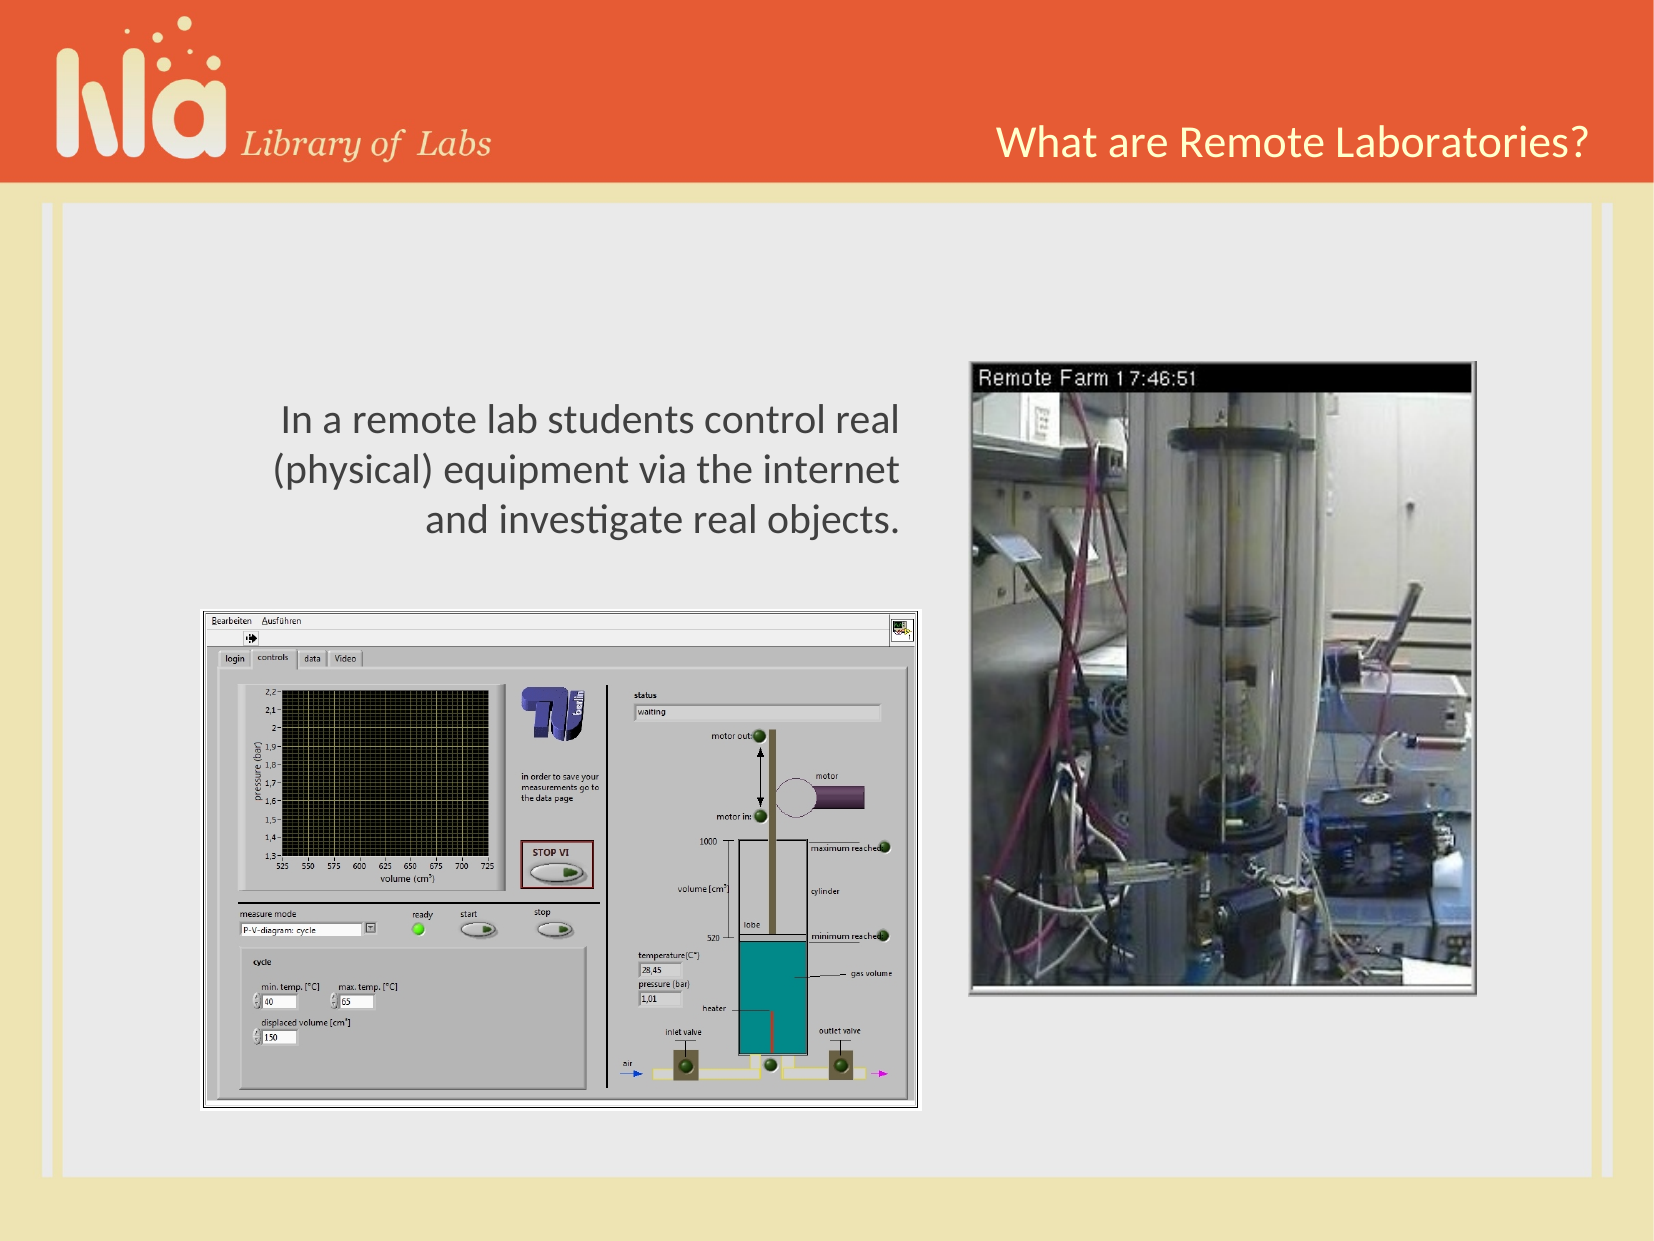

# What are Remote Laboratories?
In a remote lab students control real (physical) equipment via the internet and investigate real objects.